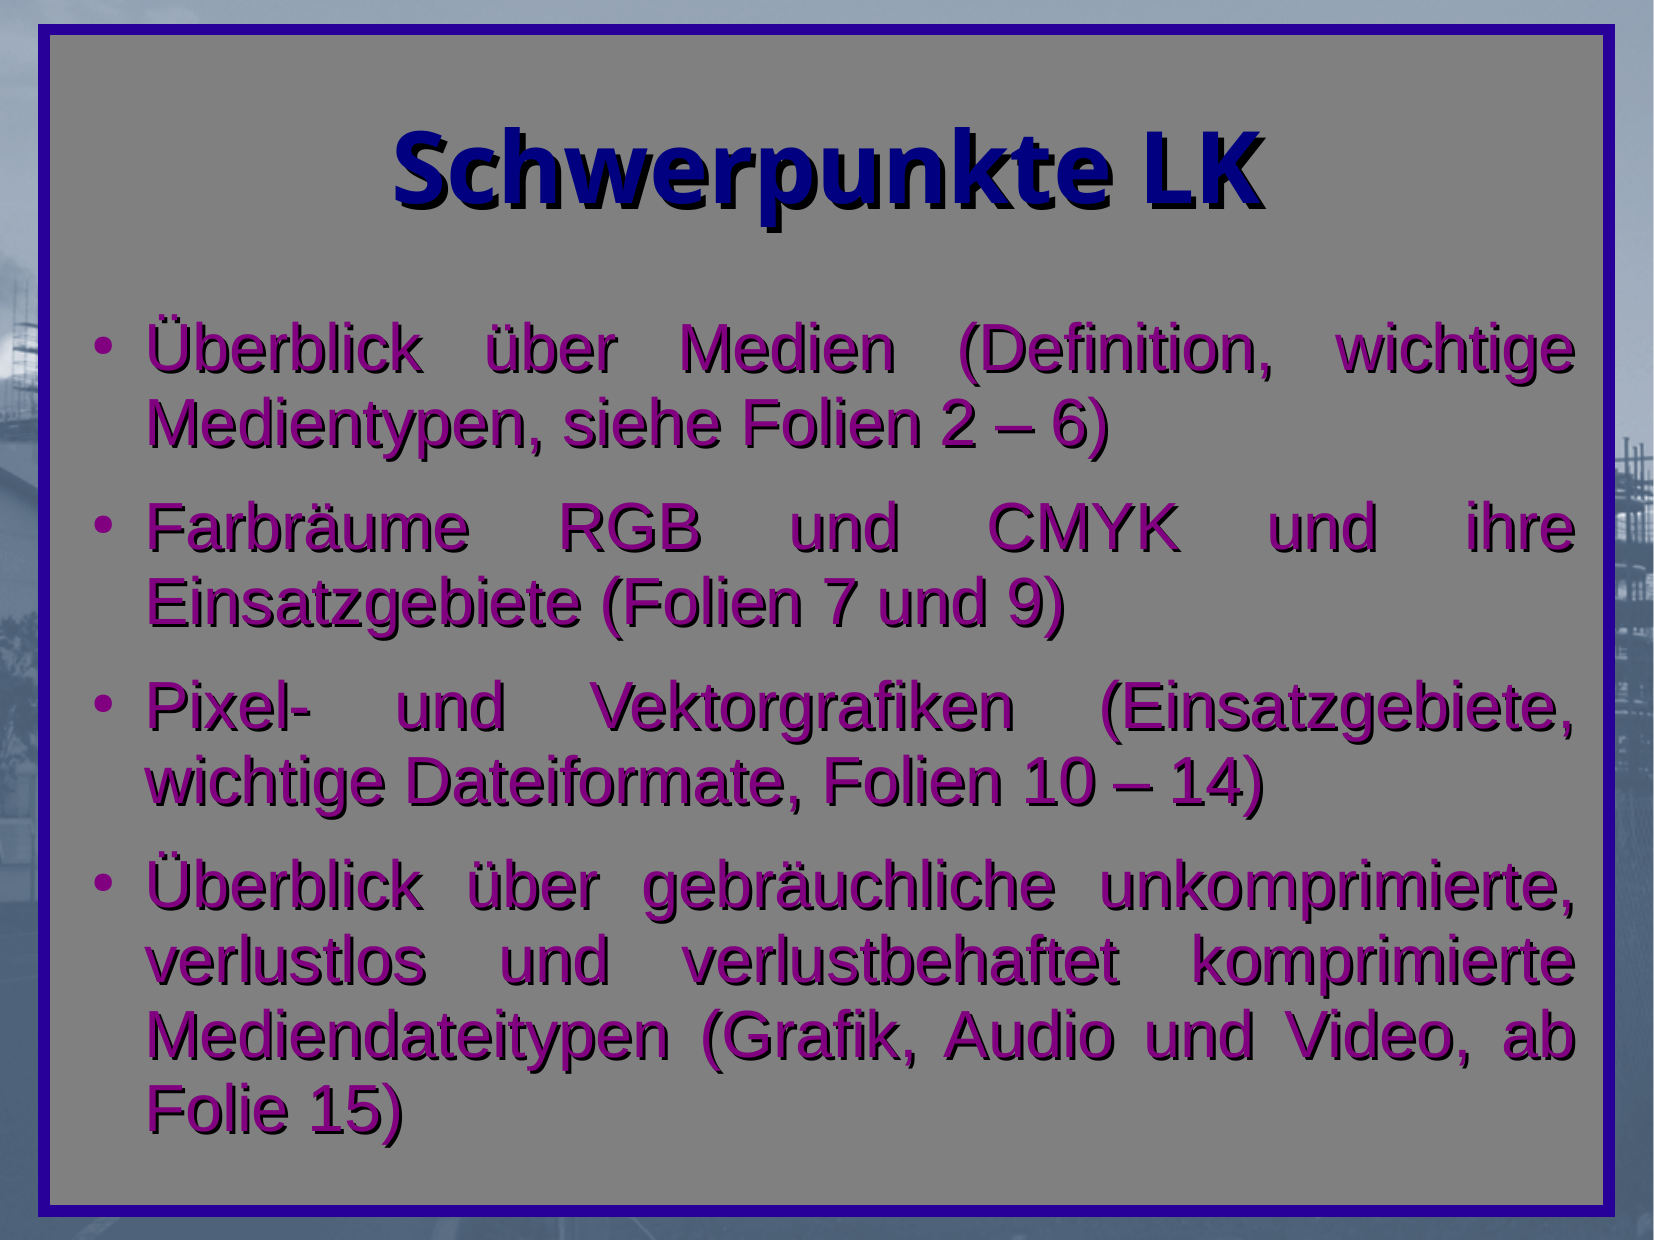

# Schwerpunkte LK
Überblick über Medien (Definition, wichtige Medientypen, siehe Folien 2 – 6)
Farbräume RGB und CMYK und ihre Einsatzgebiete (Folien 7 und 9)
Pixel- und Vektorgrafiken (Einsatzgebiete, wichtige Dateiformate, Folien 10 – 14)
Überblick über gebräuchliche unkomprimierte, verlustlos und verlustbehaftet komprimierte Mediendateitypen (Grafik, Audio und Video, ab Folie 15)